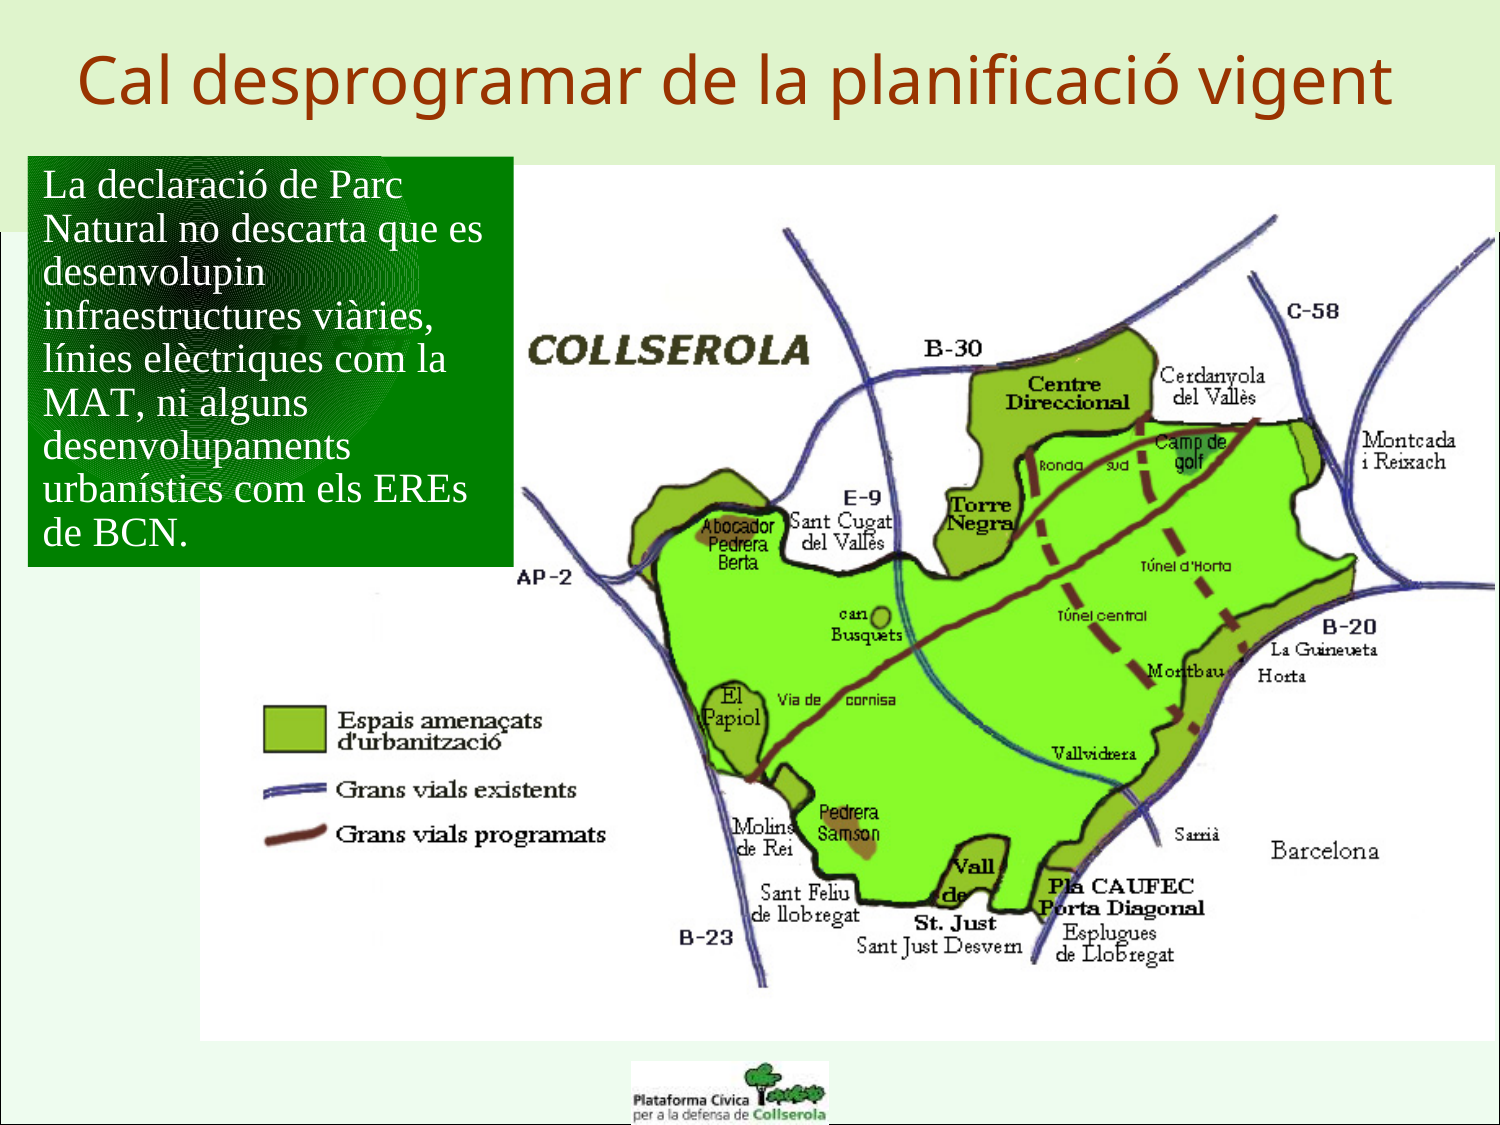

# Cal desprogramar de la planificació vigent
La declaració de Parc Natural no descarta que es desenvolupin infraestructures viàries, línies elèctriques com la MAT, ni alguns desenvolupaments urbanístics com els EREs de BCN.